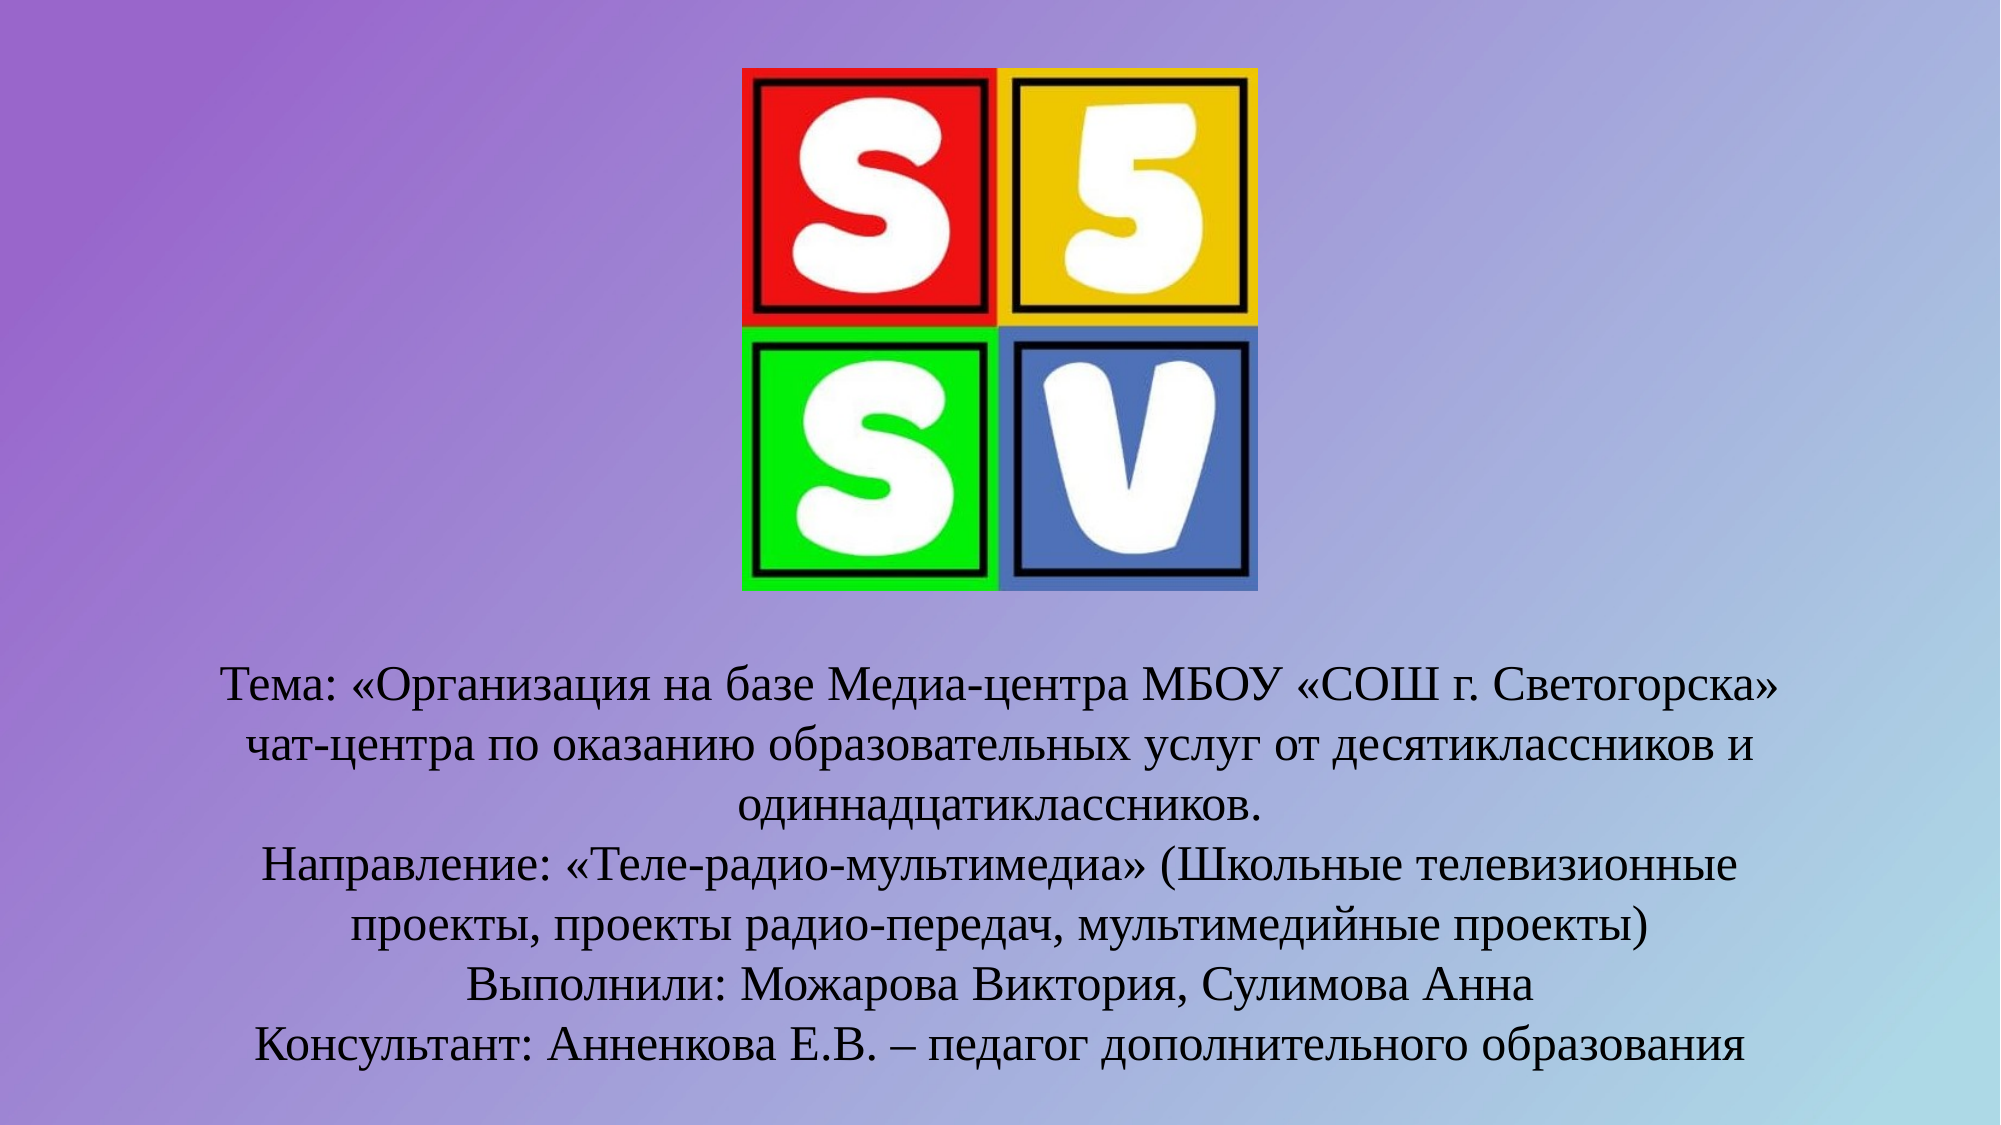

#
Тема: «Организация на базе Медиа-центра МБОУ «СОШ г. Светогорска» чат-центра по оказанию образовательных услуг от десятиклассников и одиннадцатиклассников.
Направление: «Теле-радио-мультимедиа» (Школьные телевизионные проекты, проекты радио-передач, мультимедийные проекты)
Выполнили: Можарова Виктория, Сулимова Анна
Консультант: Анненкова Е.В. – педагог дополнительного образования